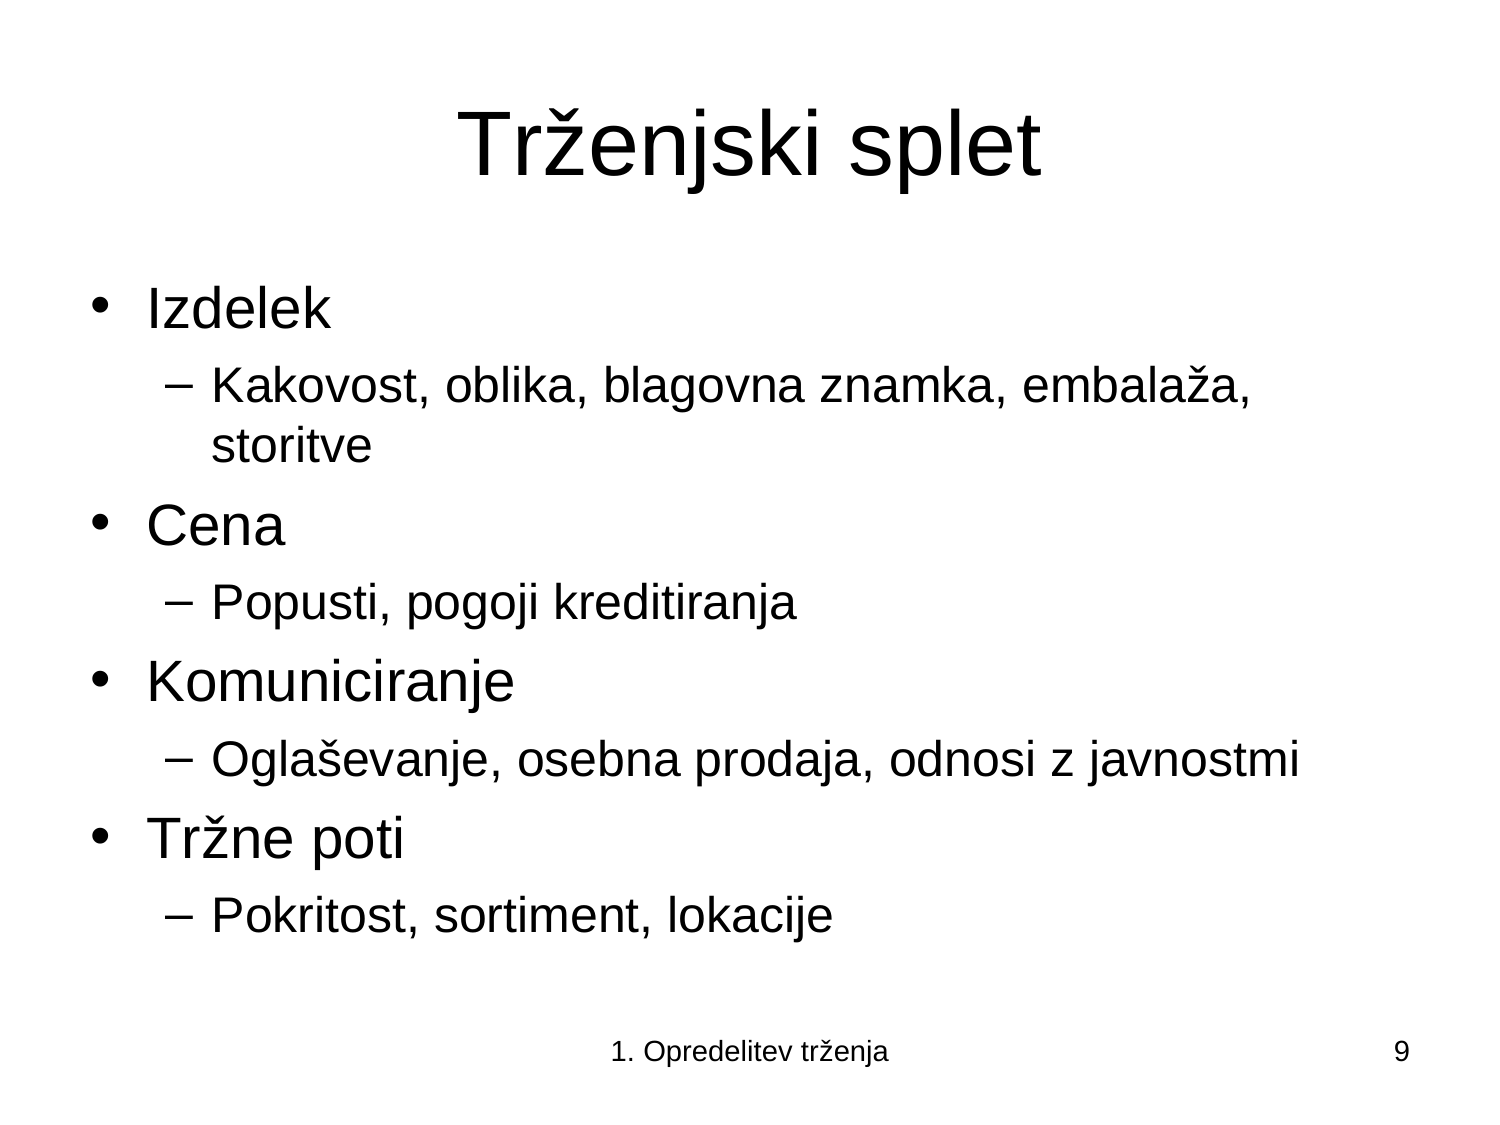

# Trženjski splet
Izdelek
Kakovost, oblika, blagovna znamka, embalaža, storitve
Cena
Popusti, pogoji kreditiranja
Komuniciranje
Oglaševanje, osebna prodaja, odnosi z javnostmi
Tržne poti
Pokritost, sortiment, lokacije
1. Opredelitev trženja